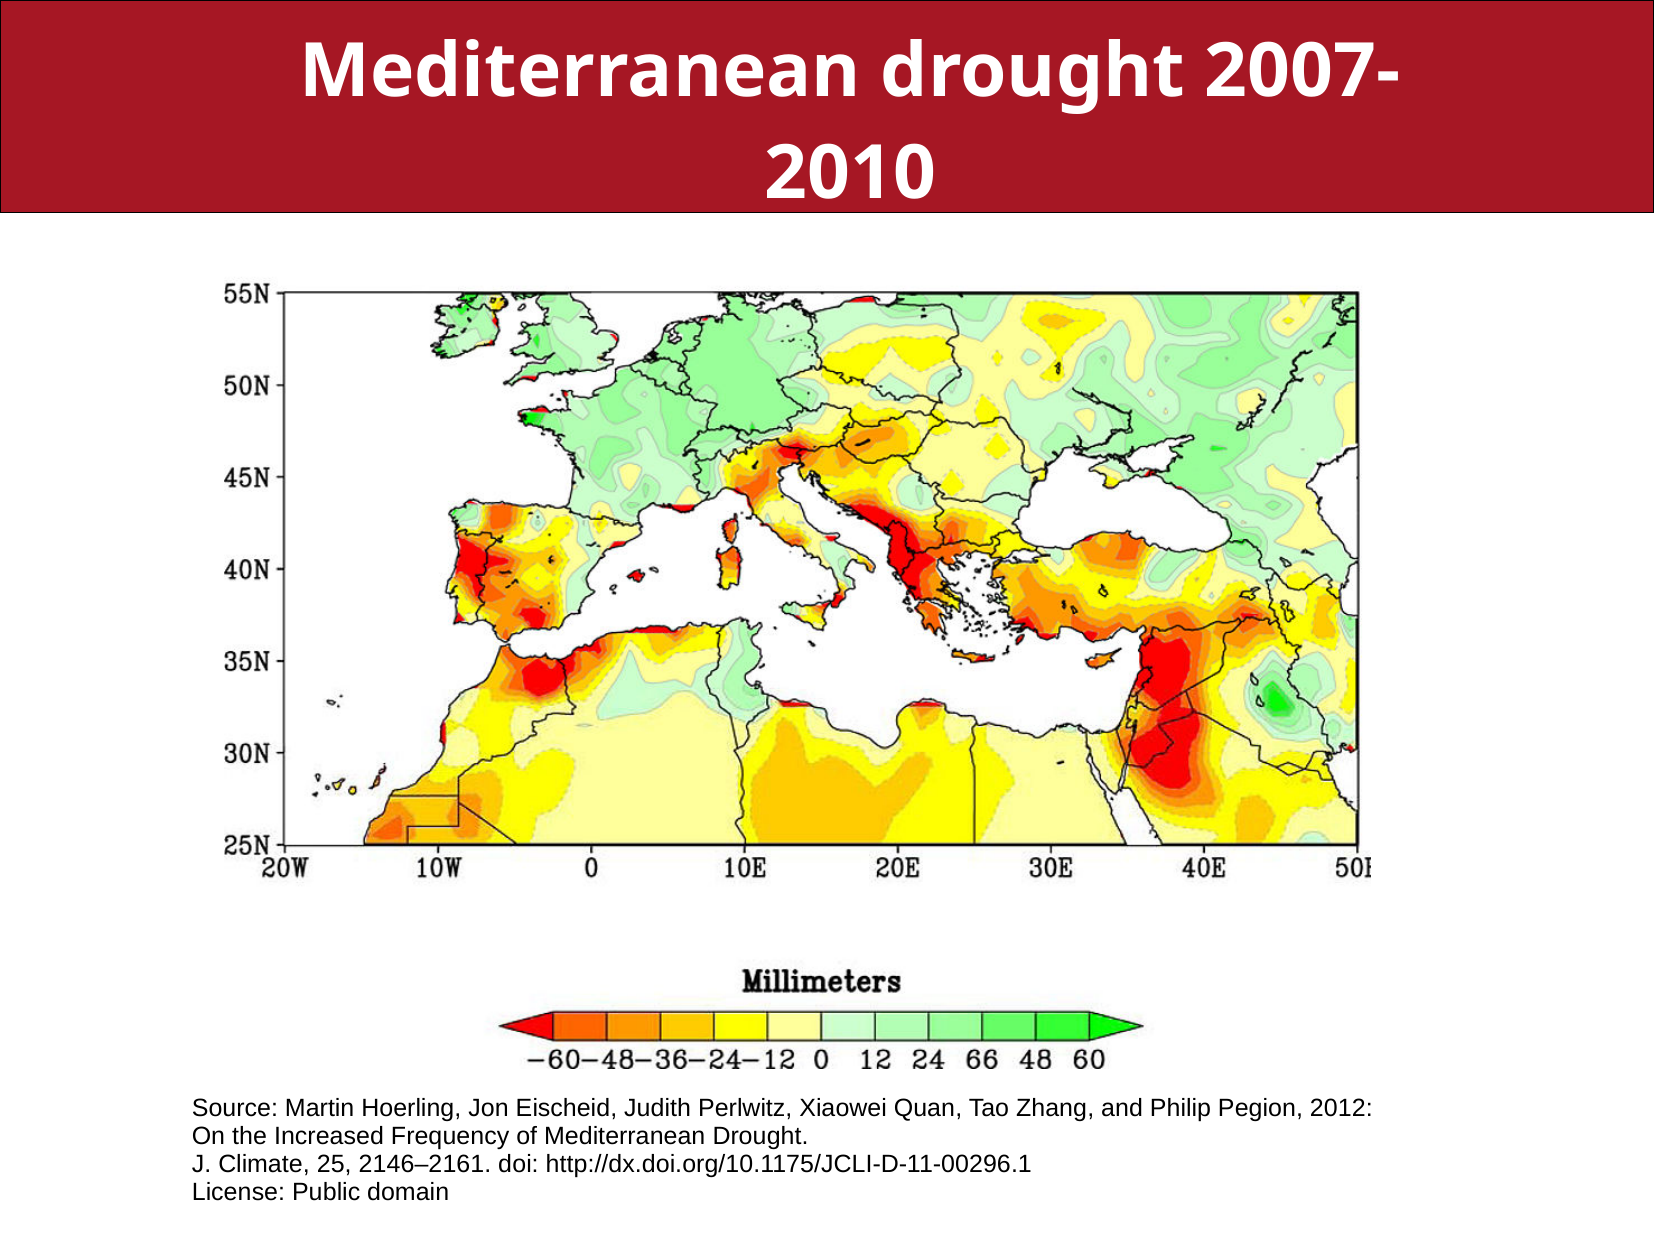

# Mediterranean drought 2007-2010
Source: Martin Hoerling, Jon Eischeid, Judith Perlwitz, Xiaowei Quan, Tao Zhang, and Philip Pegion, 2012:
On the Increased Frequency of Mediterranean Drought.
J. Climate, 25, 2146–2161. doi: http://dx.doi.org/10.1175/JCLI-D-11-00296.1
License: Public domain